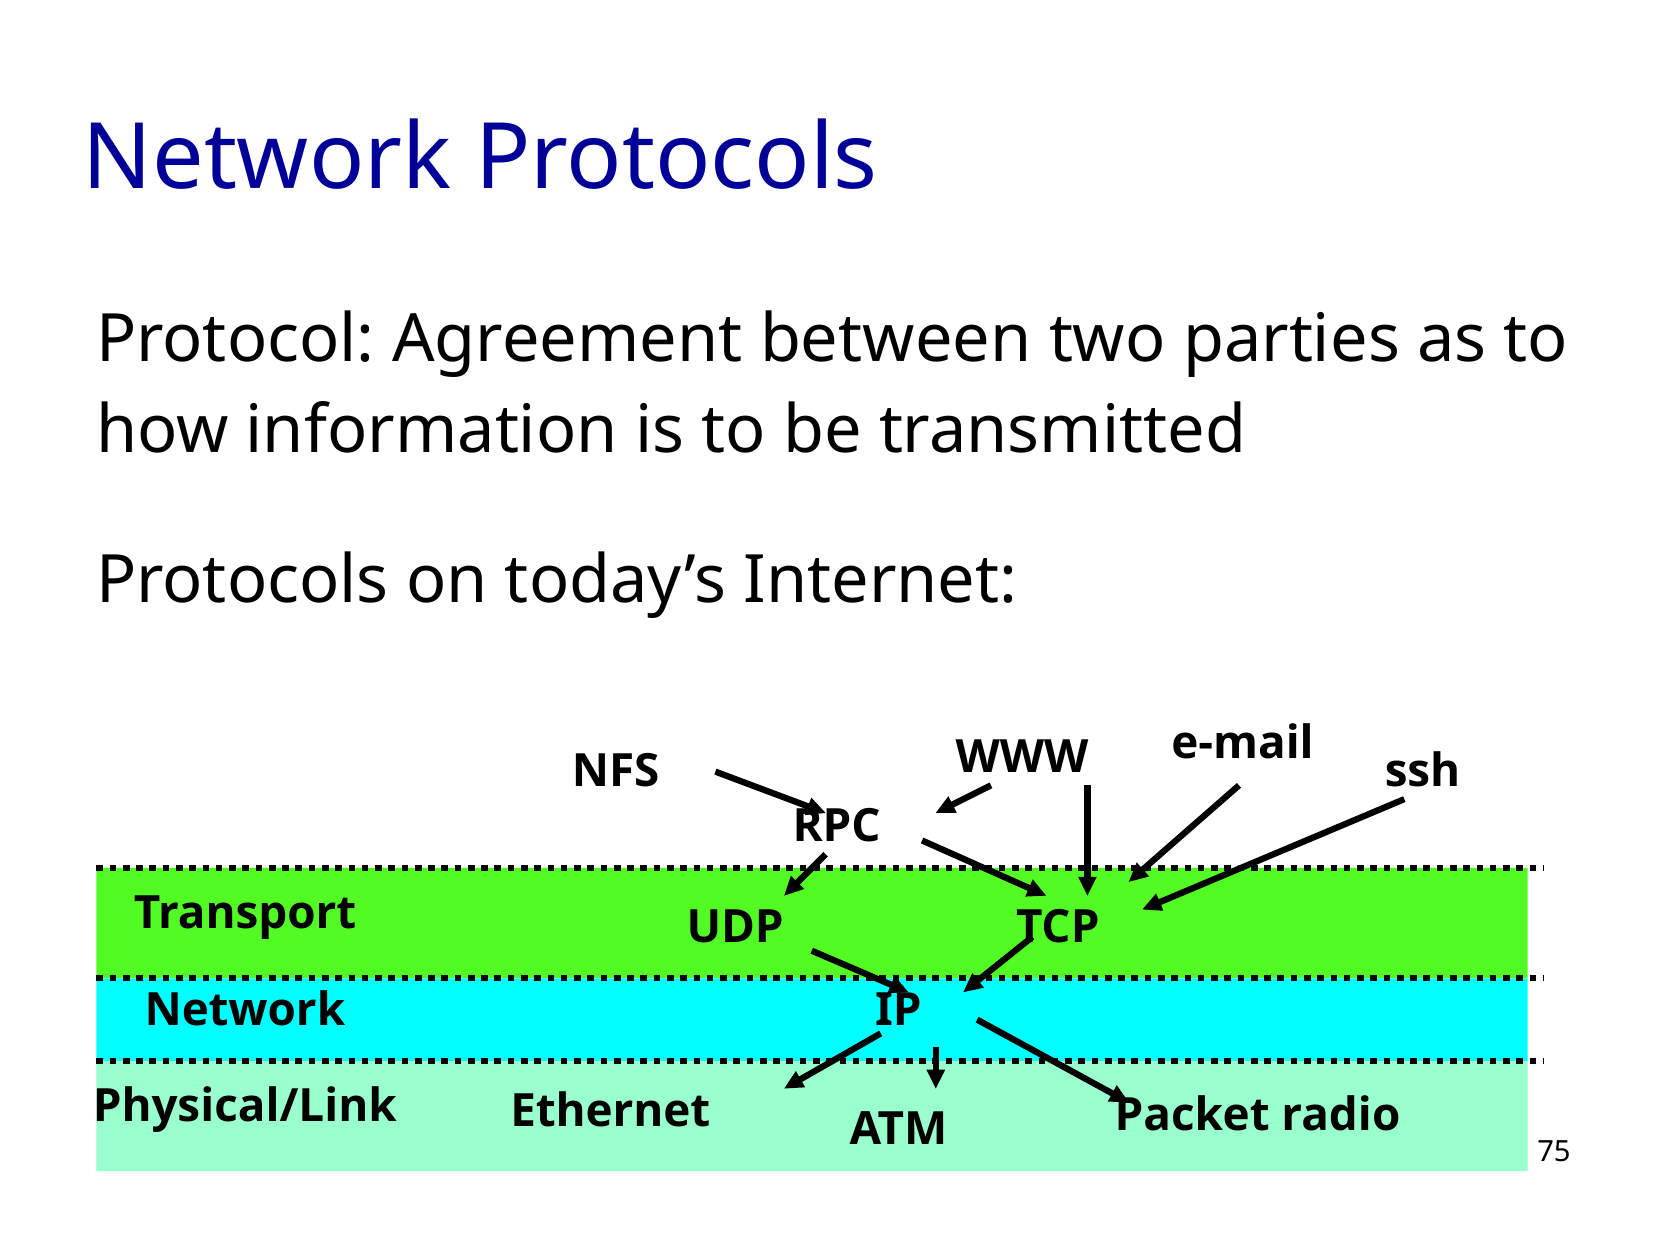

# Network Protocols
Protocol: Agreement between two parties as to how information is to be transmitted
Protocols on today’s Internet:
e-mail
WWW
NFS
ssh
RPC
UDP
TCP
IP
Ethernet
Packet radio
ATM
Transport
Network
Physical/Link
75